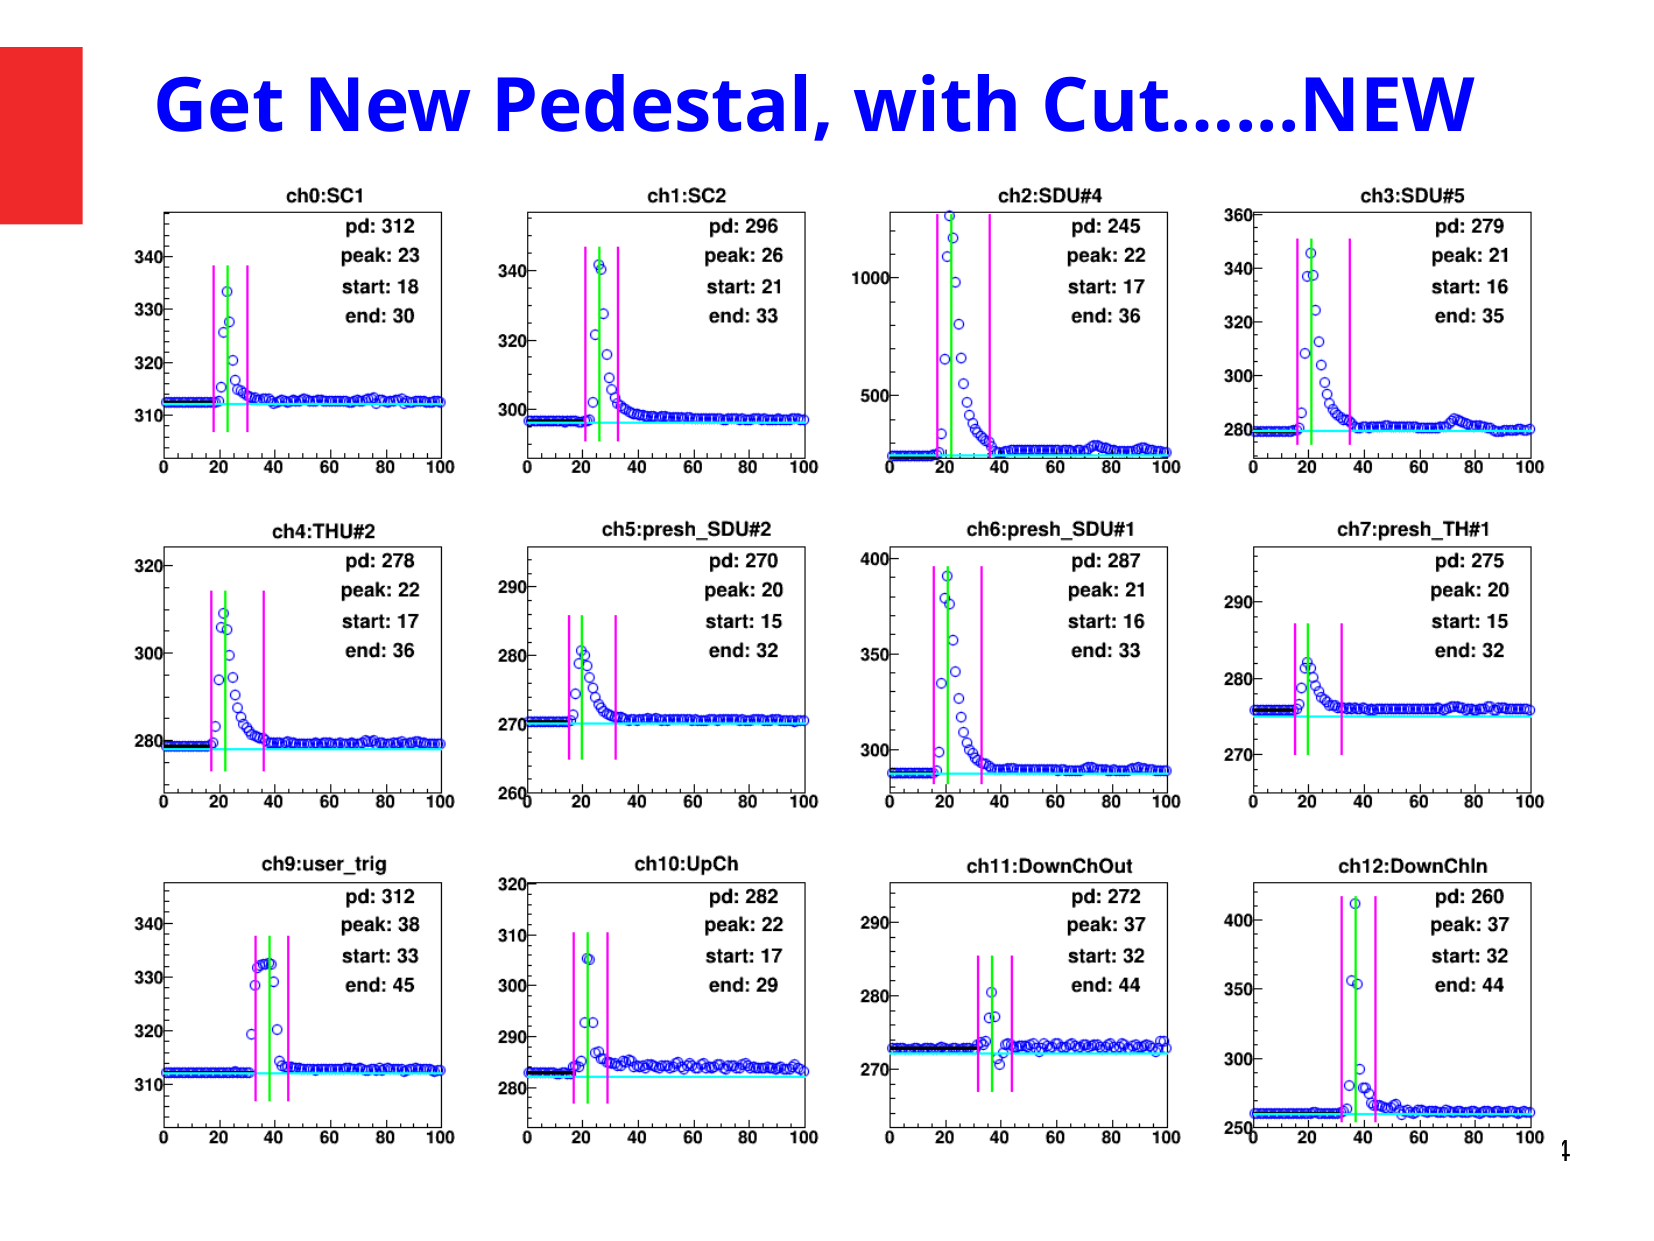

# Get New Pedestal, with Cut…...NEW
9